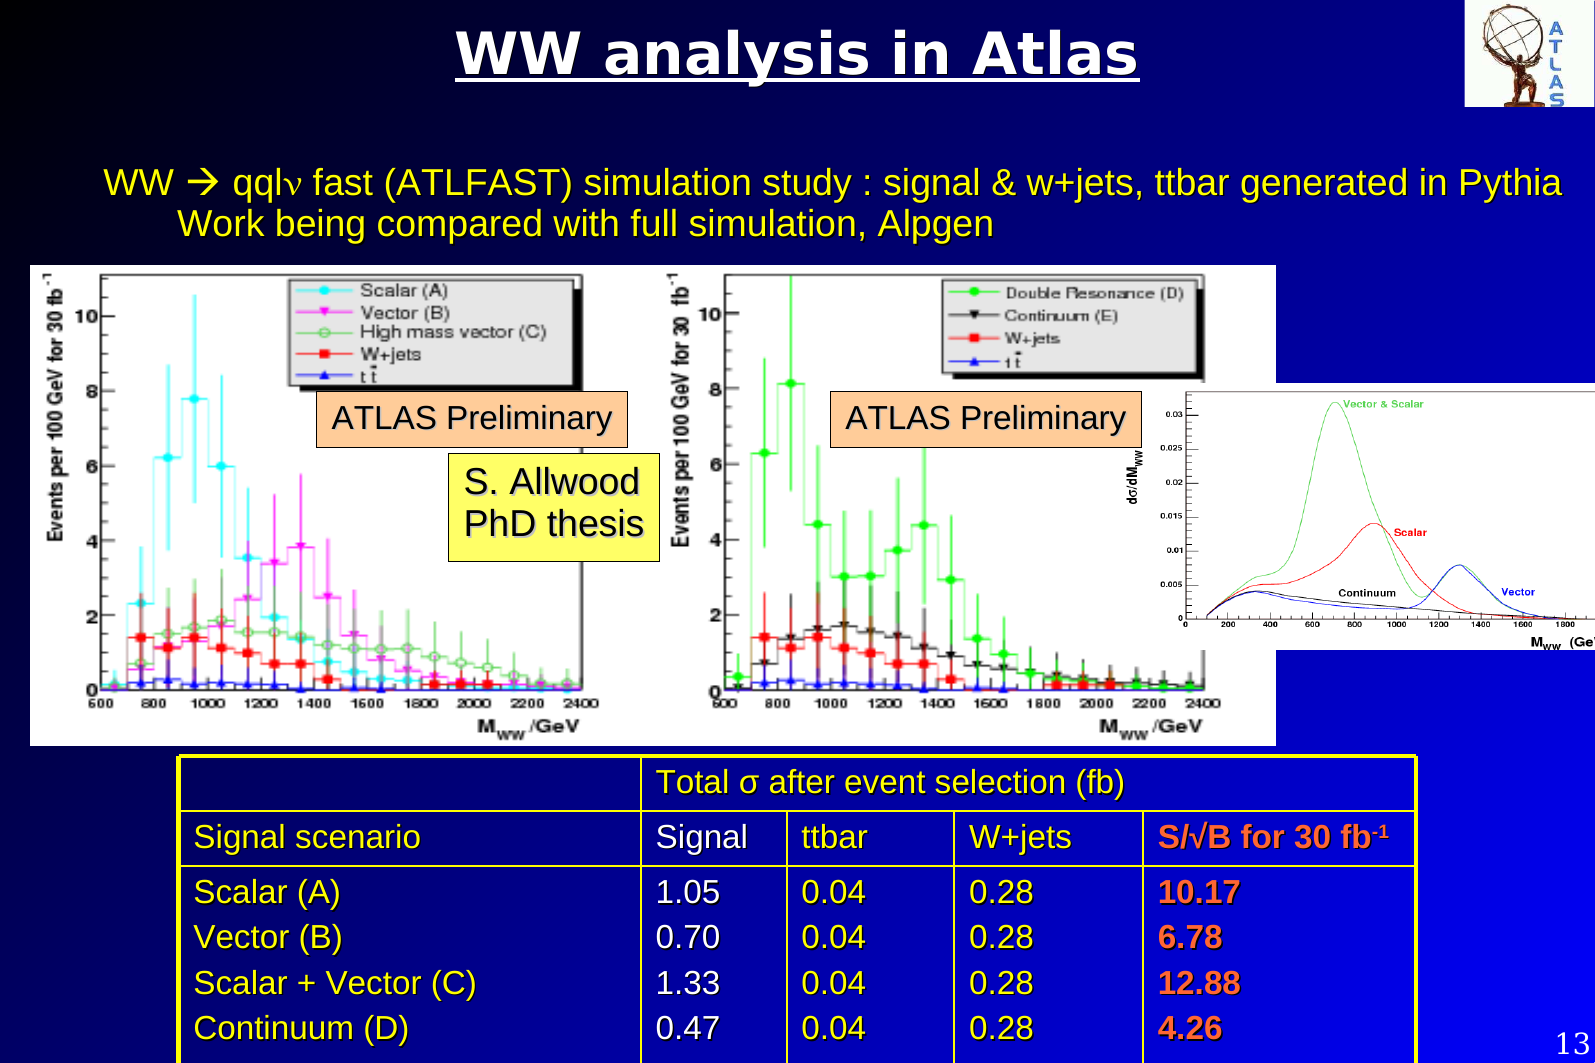

# WW analysis in Atlas
WW  qql fast (ATLFAST) simulation study : signal & w+jets, ttbar generated in Pythia
	Work being compared with full simulation, Alpgen
ATLAS Preliminary
ATLAS Preliminary
S. Allwood
PhD thesis
Total σ after event selection (fb)
Signal scenario
Signal
ttbar
W+jets
S/√B for 30 fb-1
Scalar (A)
Vector (B)
Scalar + Vector (C)
Continuum (D)
1.05
0.70
1.33
0.47
0.04
0.04
0.04
0.04
0.28
0.28
0.28
0.28
10.17
6.78
12.88
4.26
13